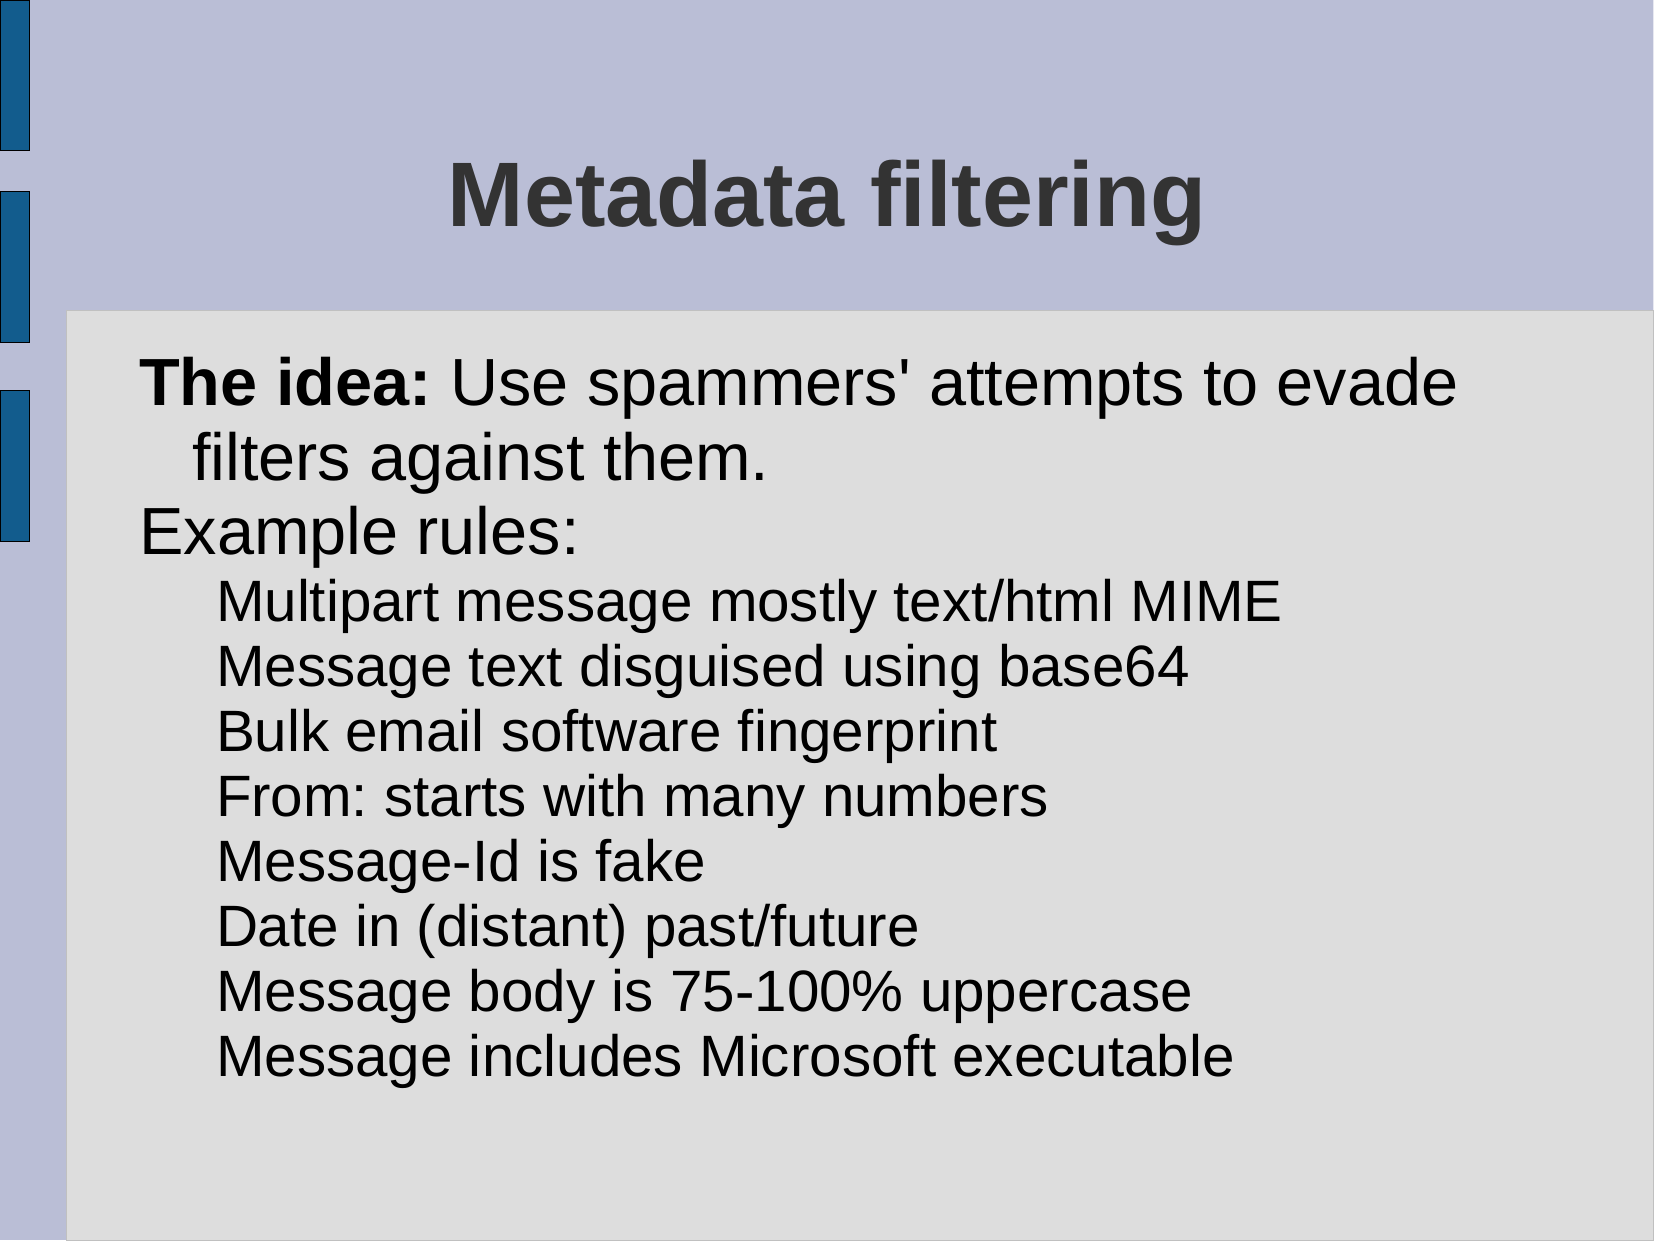

# Metadata filtering
The idea: Use spammers' attempts to evade filters against them.
Example rules:
Multipart message mostly text/html MIME
Message text disguised using base64
Bulk email software fingerprint
From: starts with many numbers
Message-Id is fake
Date in (distant) past/future
Message body is 75-100% uppercase
Message includes Microsoft executable